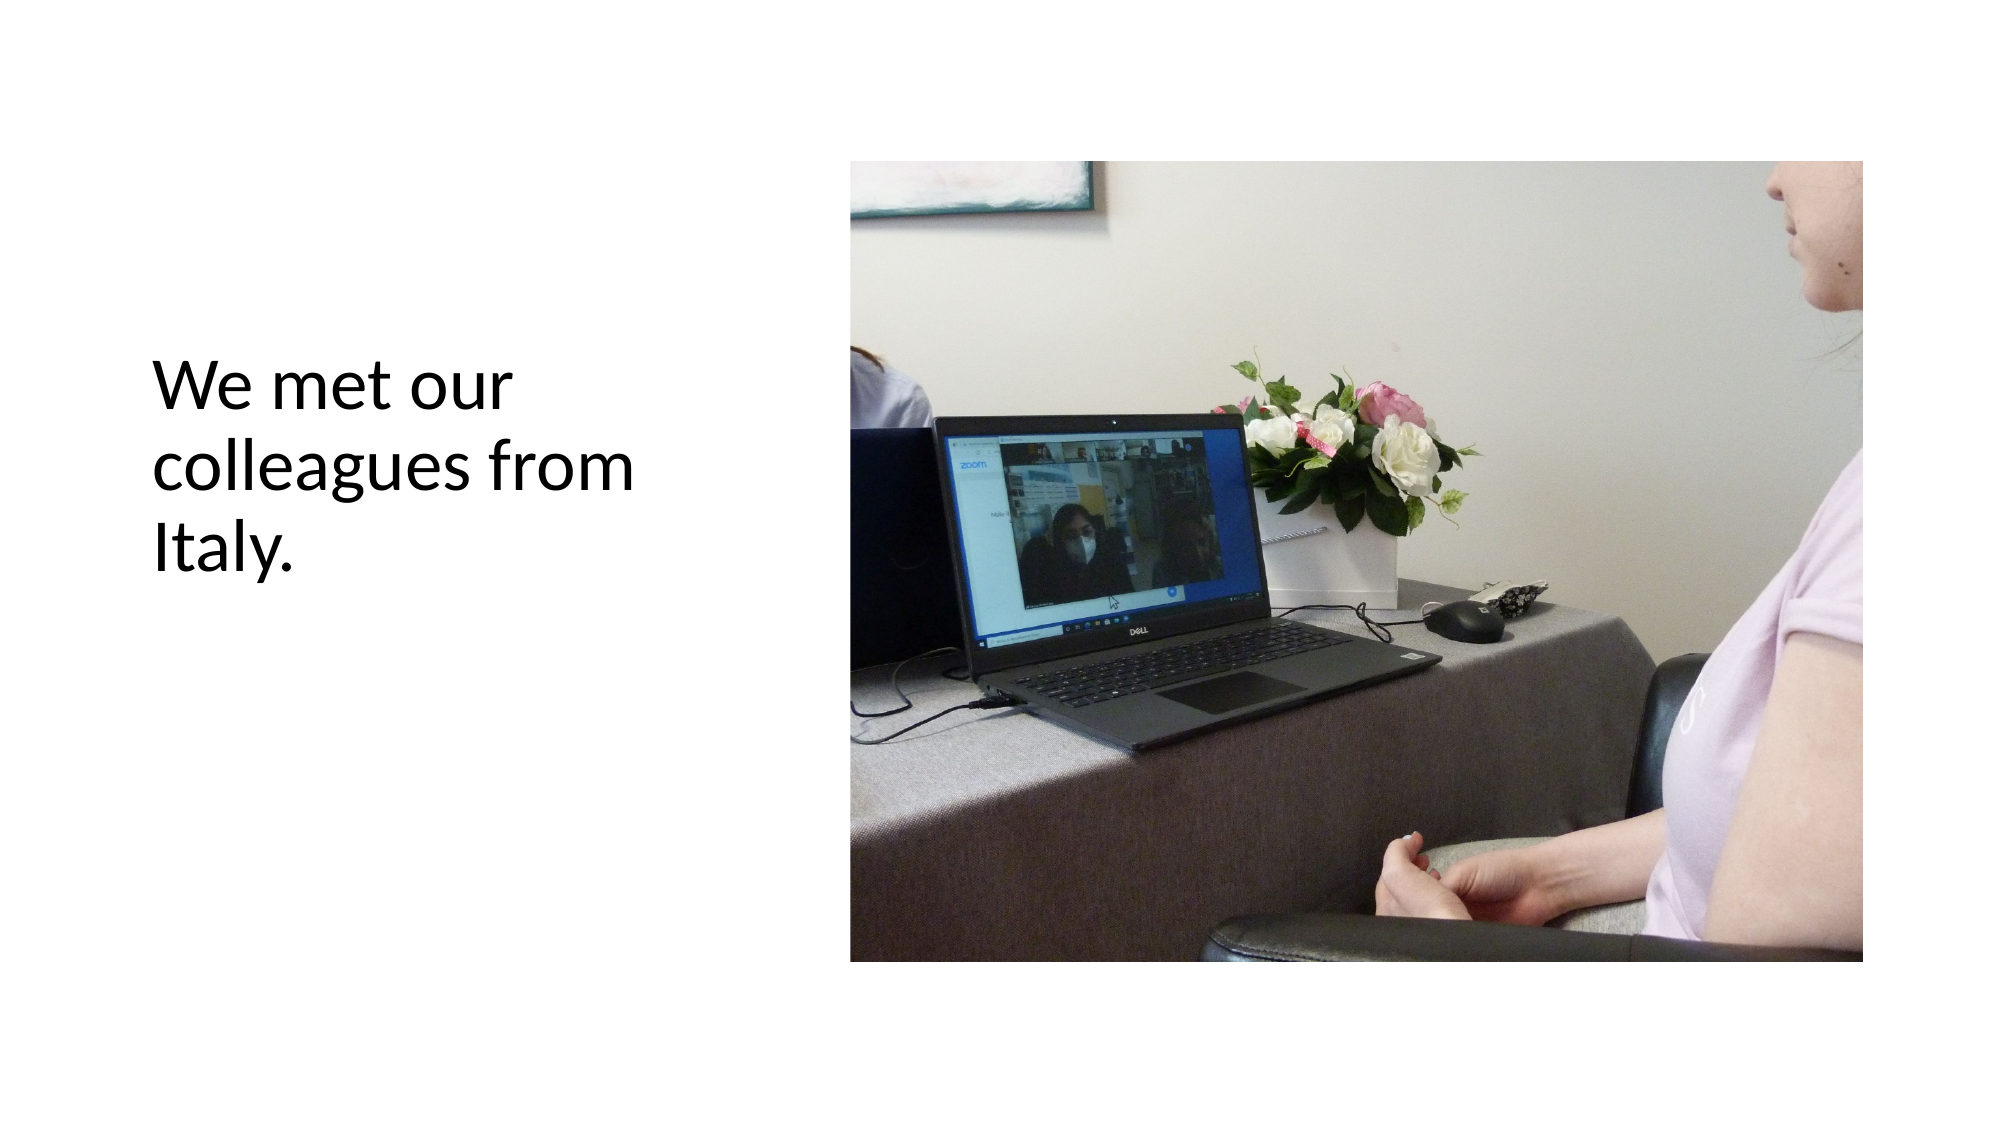

# We met our colleagues from Italy.